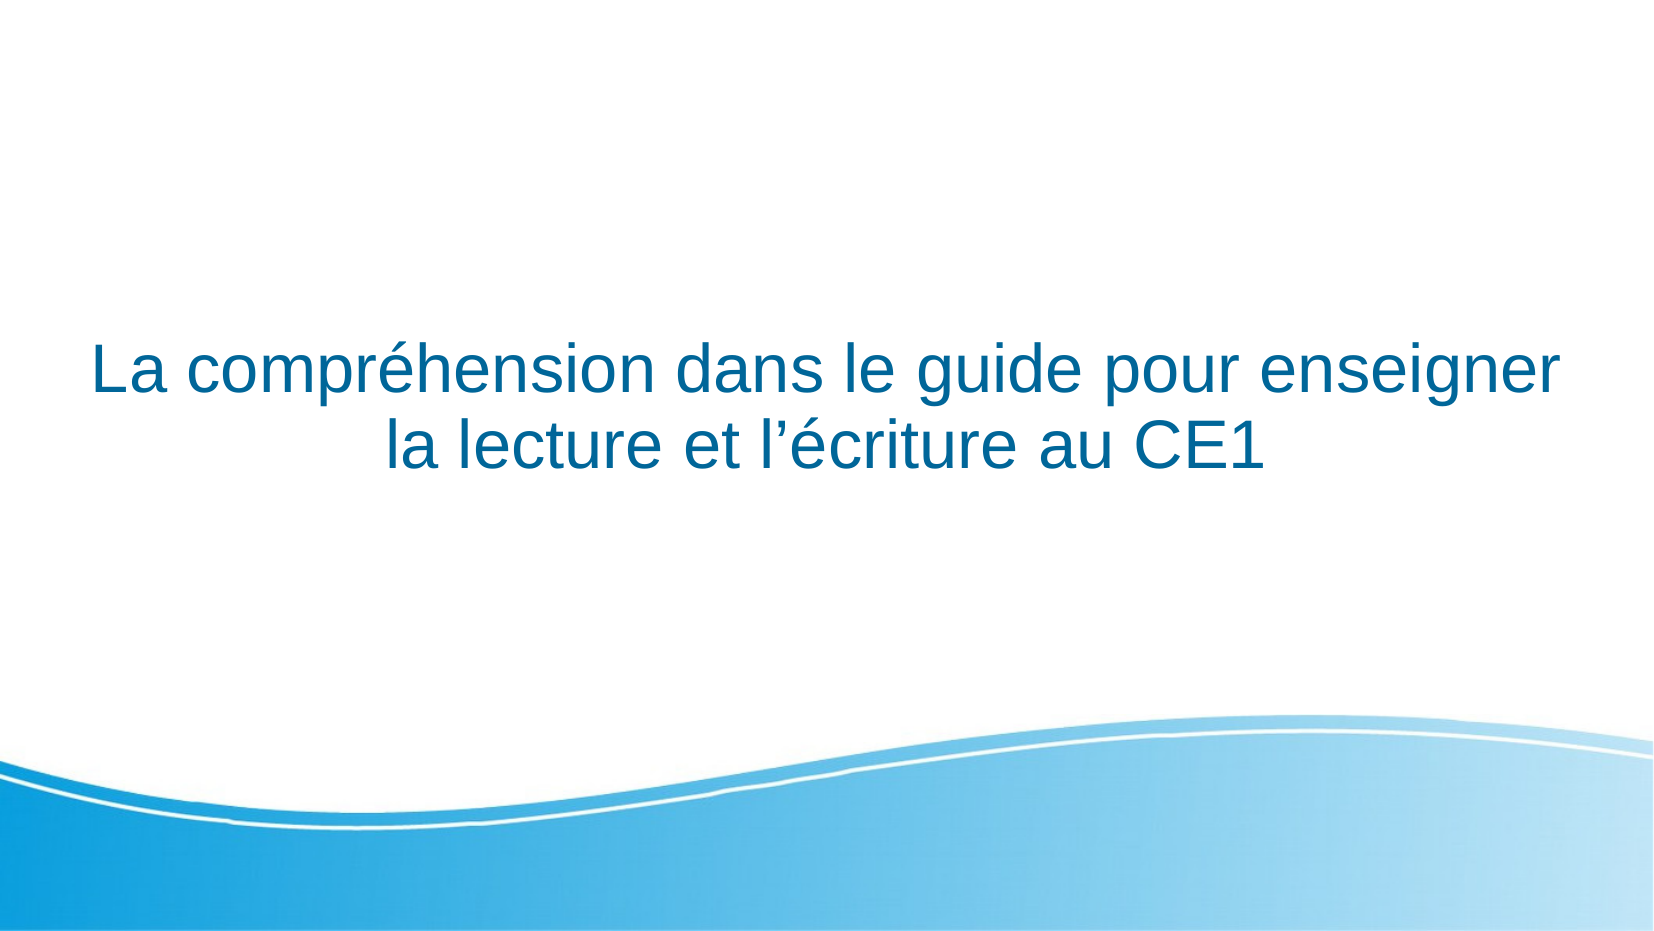

# La compréhension dans le guide pour enseigner la lecture et l’écriture au CE1